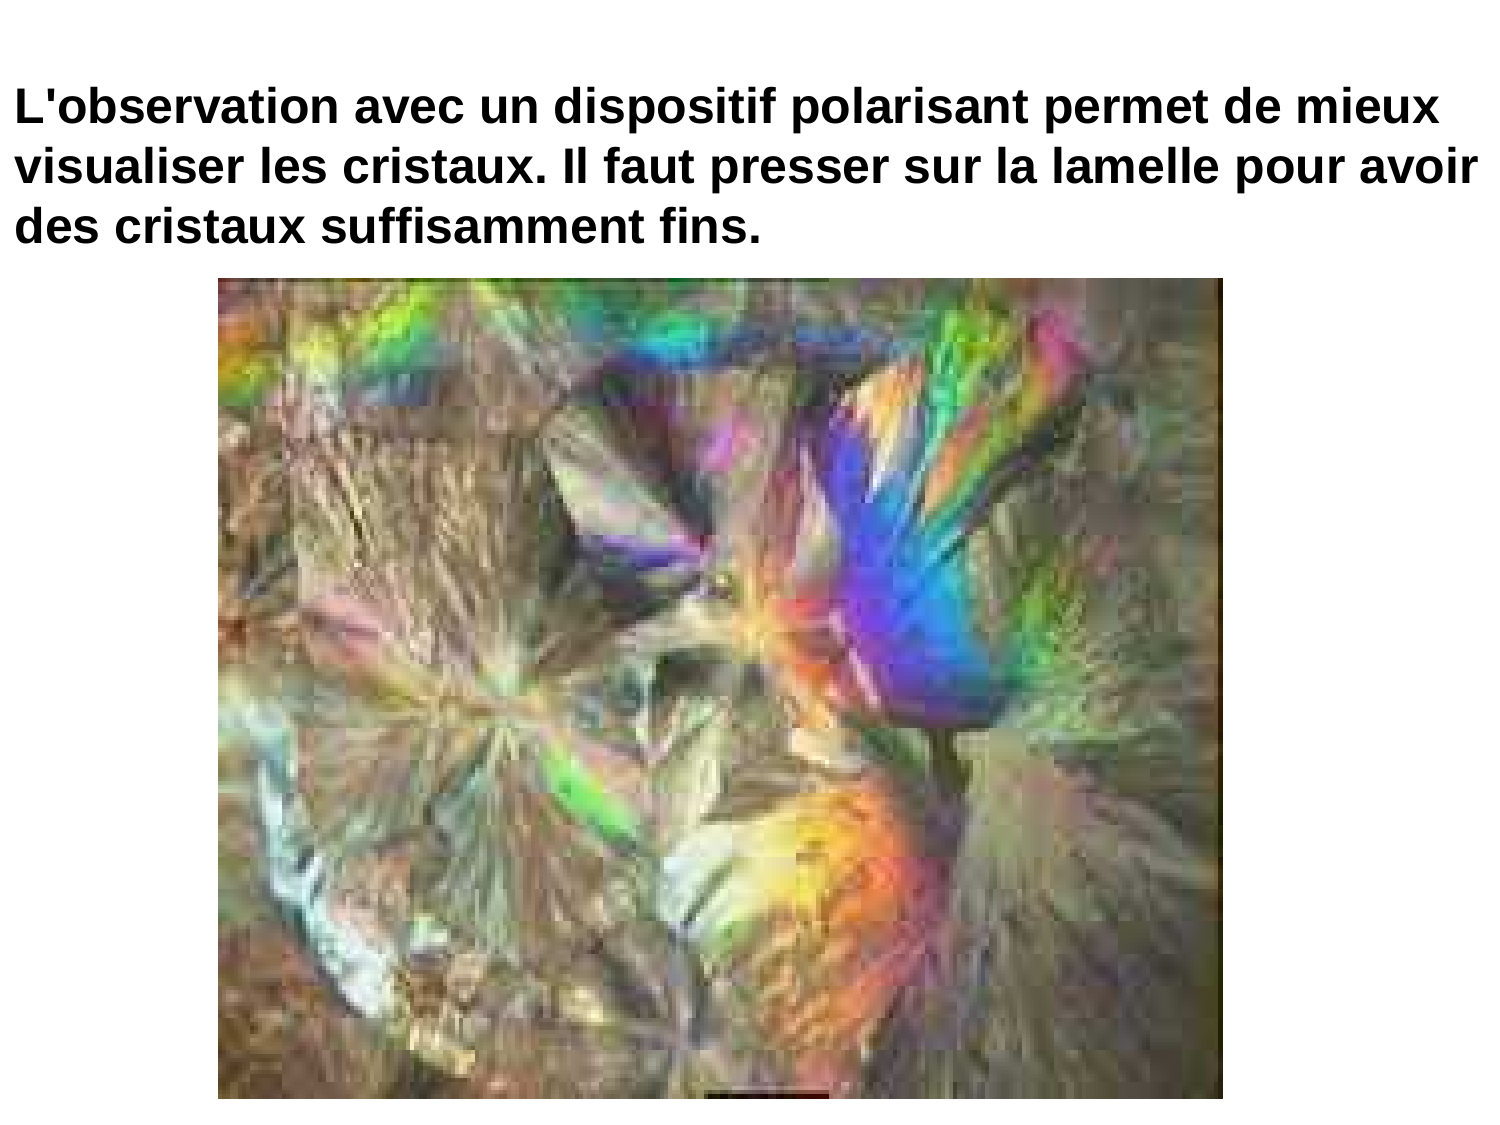

L'observation avec un dispositif polarisant permet de mieux visualiser les cristaux. Il faut presser sur la lamelle pour avoir des cristaux suffisamment fins.